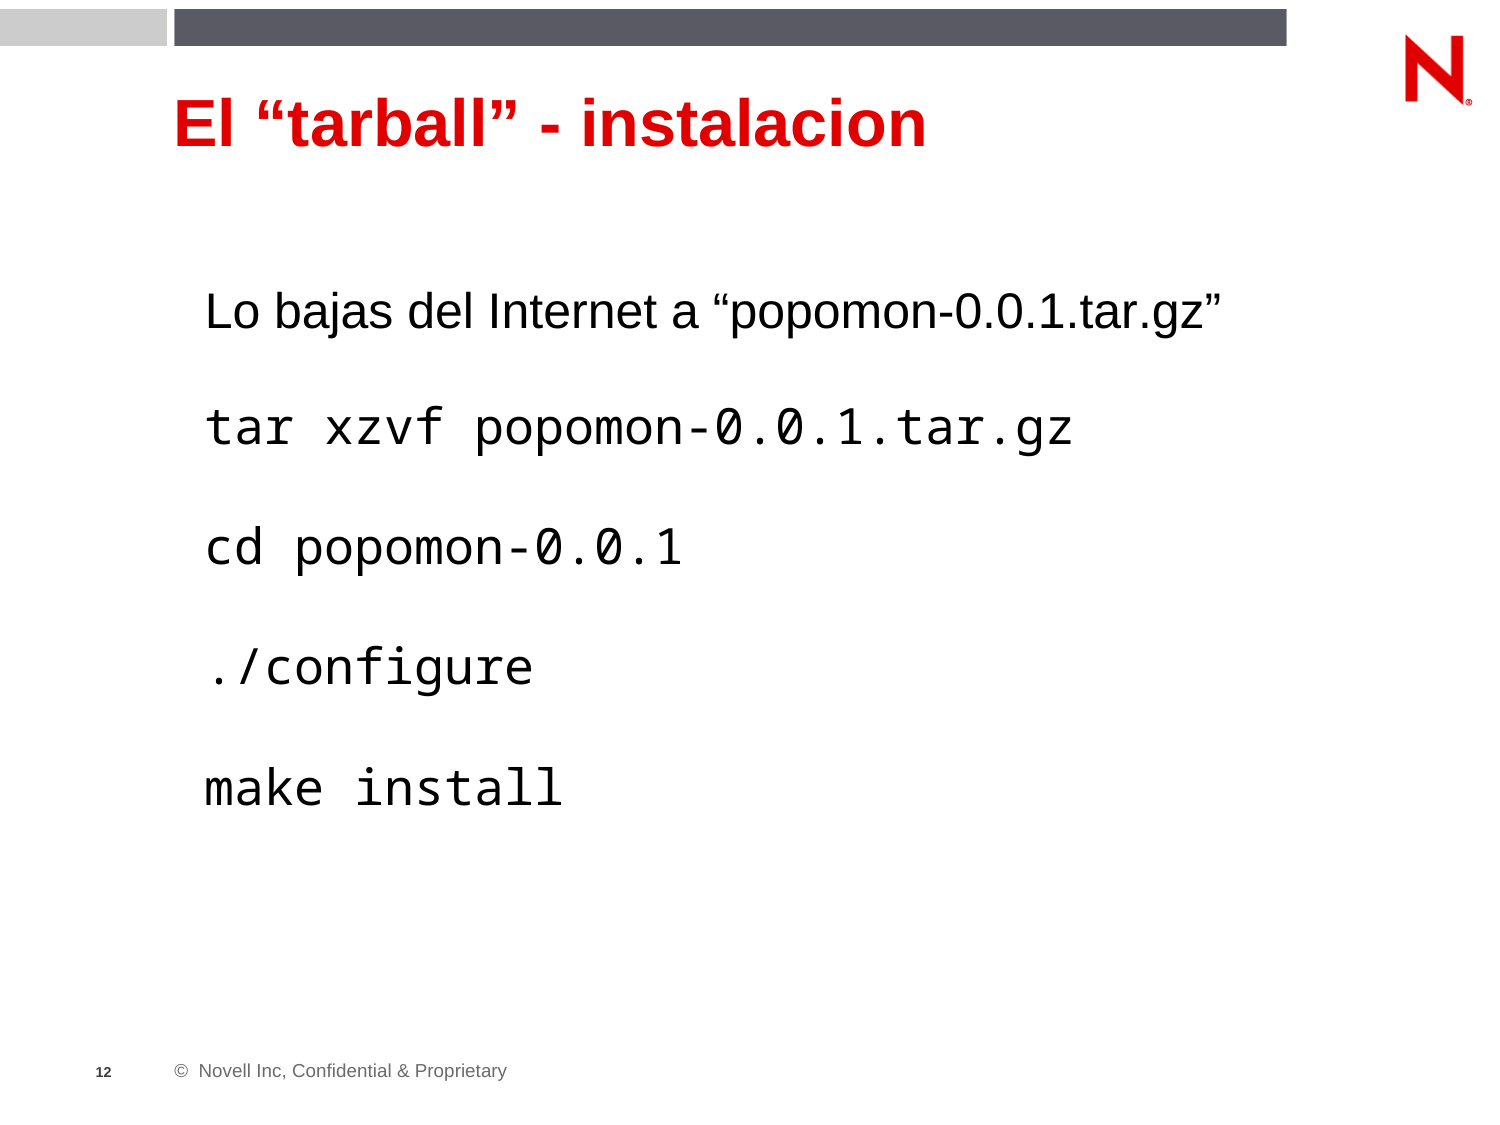

El “tarball” - instalacion
# Lo bajas del Internet a “popomon-0.0.1.tar.gz”
tar xzvf popomon-0.0.1.tar.gz
cd popomon-0.0.1
./configure
make install